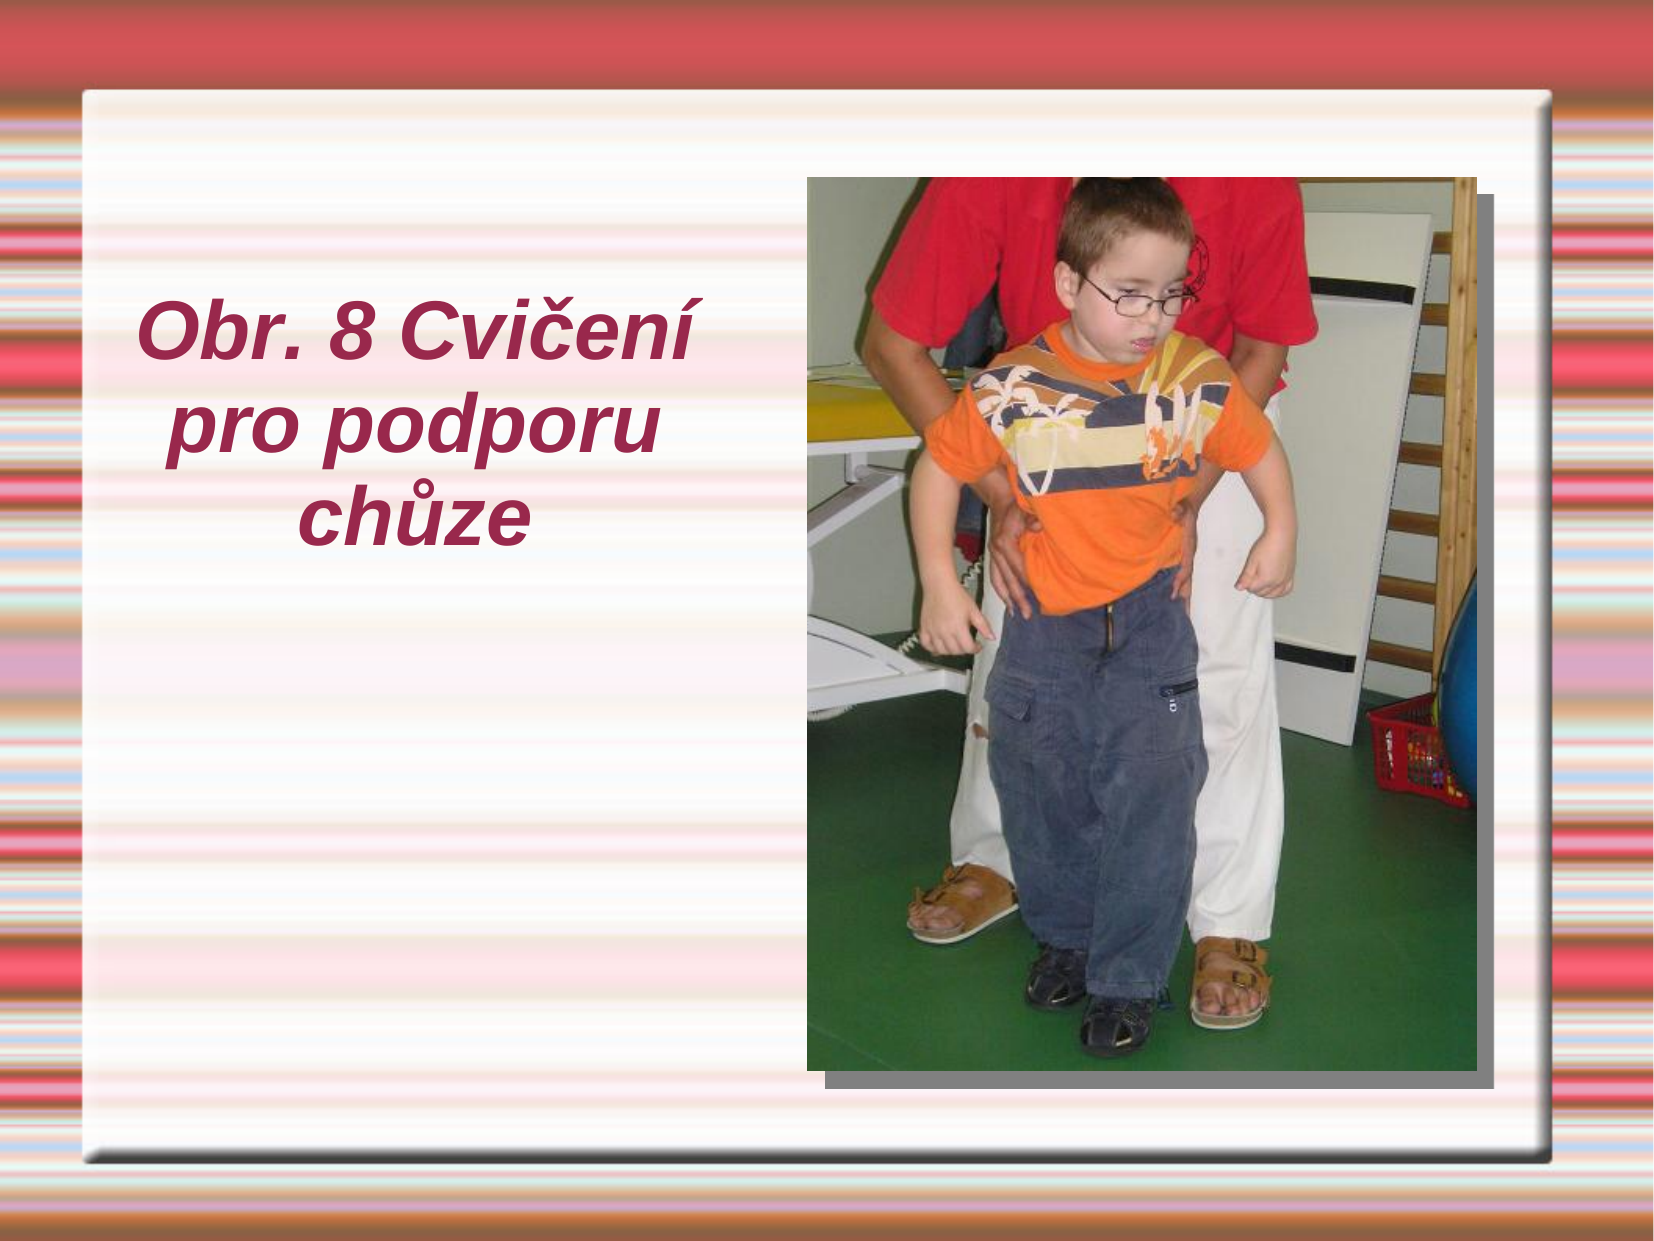

# Obr. 8 Cvičení pro podporu chůze